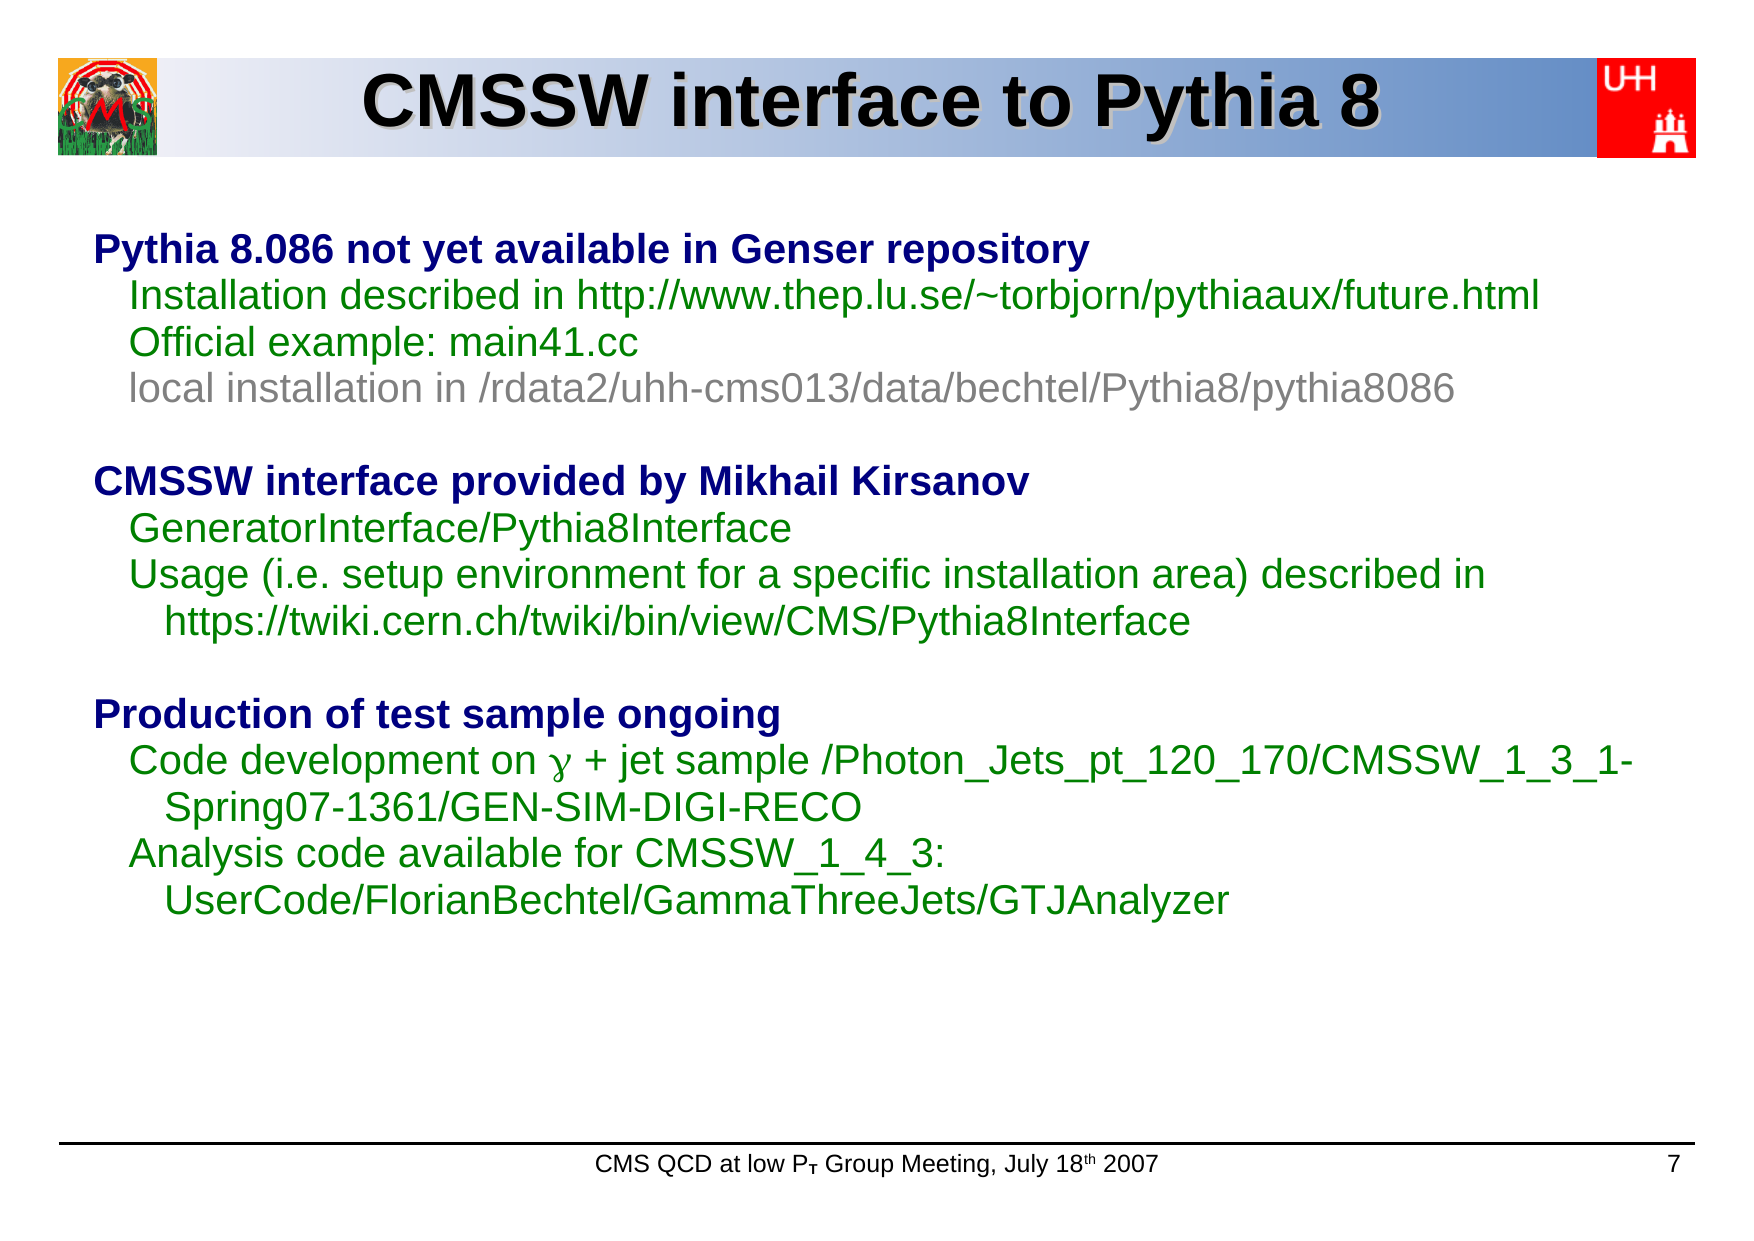

CMSSW interface to Pythia 8
Pythia 8.086 not yet available in Genser repository
Installation described in http://www.thep.lu.se/~torbjorn/pythiaaux/future.html
Official example: main41.cc
local installation in /rdata2/uhh-cms013/data/bechtel/Pythia8/pythia8086
CMSSW interface provided by Mikhail Kirsanov
GeneratorInterface/Pythia8Interface
Usage (i.e. setup environment for a specific installation area) described in https://twiki.cern.ch/twiki/bin/view/CMS/Pythia8Interface
Production of test sample ongoing
Code development on  + jet sample /Photon_Jets_pt_120_170/CMSSW_1_3_1-Spring07-1361/GEN-SIM-DIGI-RECO
Analysis code available for CMSSW_1_4_3: UserCode/FlorianBechtel/GammaThreeJets/GTJAnalyzer
CMS QCD at low PT Group Meeting, July 18th 2007